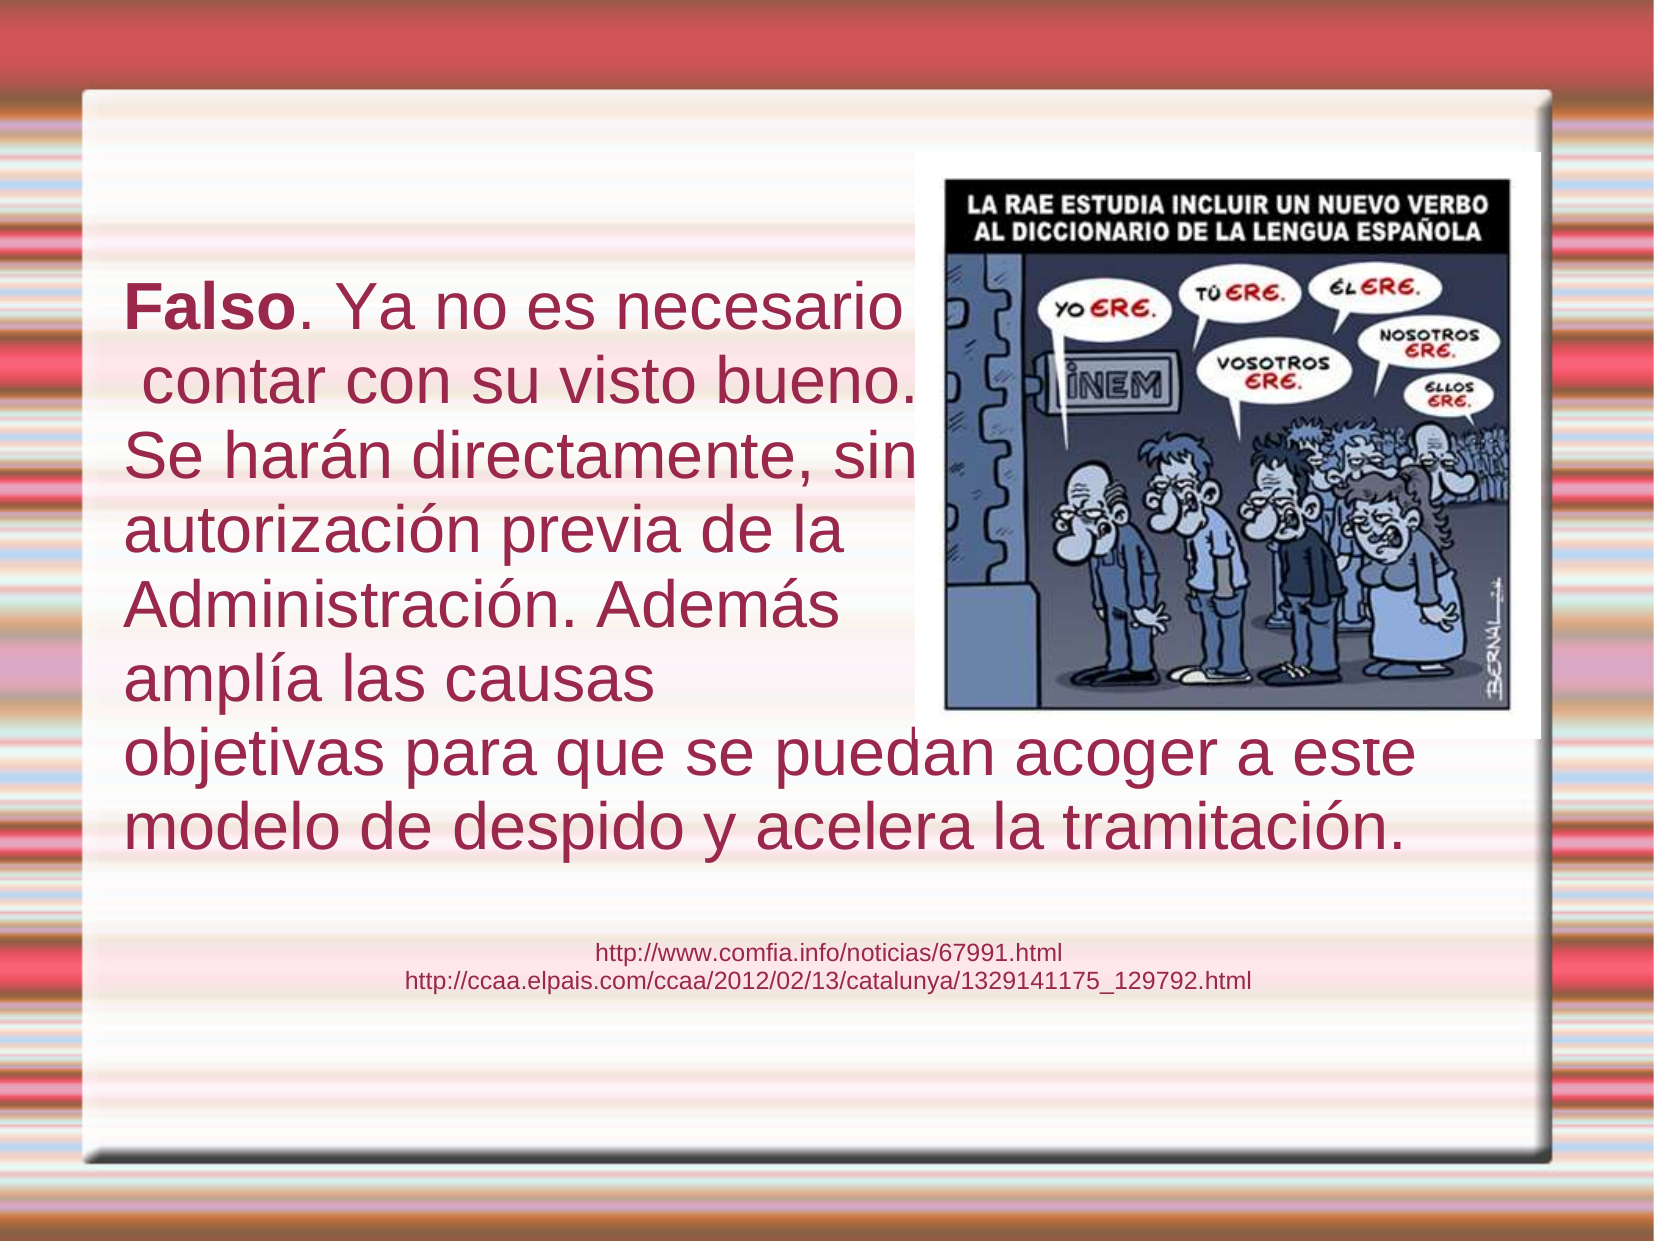

Falso. Ya no es necesario
 contar con su visto bueno.
Se harán directamente, sin
autorización previa de la
Administración. Además
amplía las causas
objetivas para que se puedan acoger a este modelo de despido y acelera la tramitación.
http://www.comfia.info/noticias/67991.html
http://ccaa.elpais.com/ccaa/2012/02/13/catalunya/1329141175_129792.html